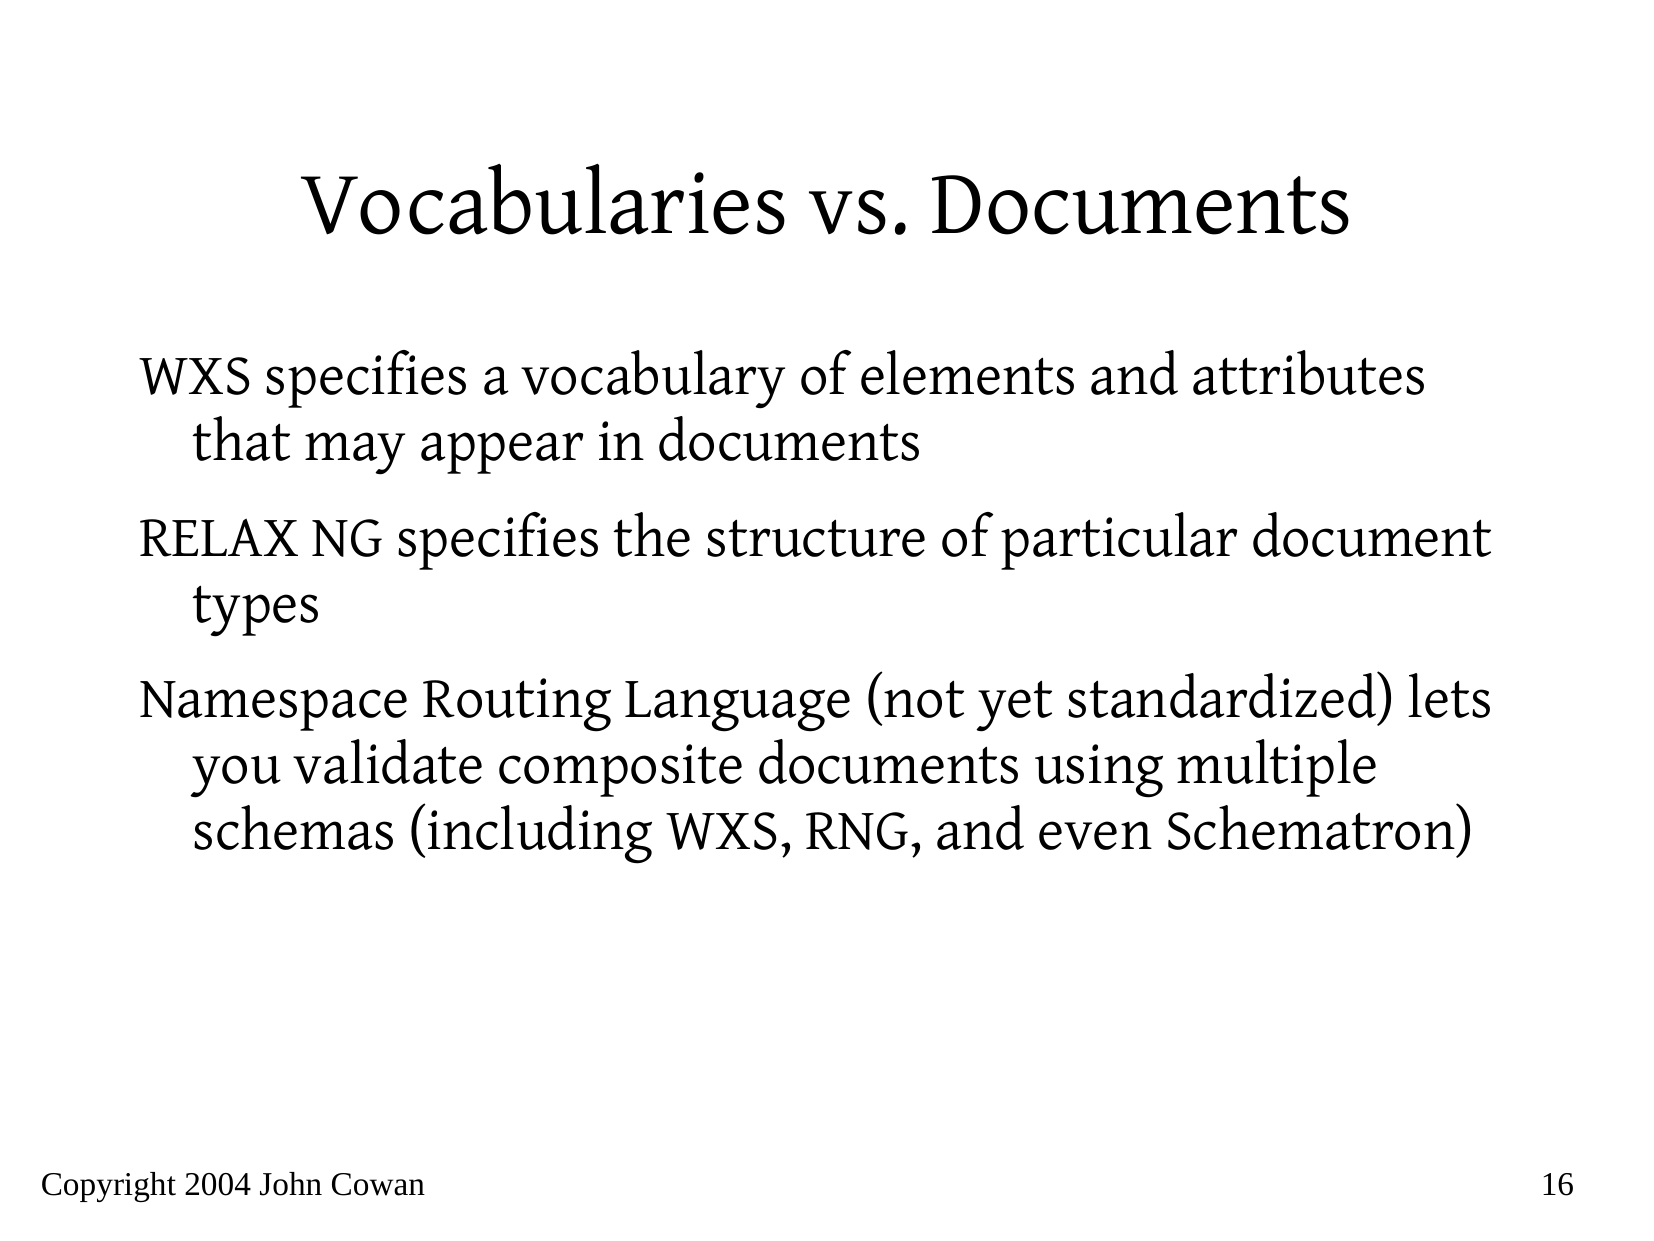

# Vocabularies vs. Documents
WXS specifies a vocabulary of elements and attributes that may appear in documents
RELAX NG specifies the structure of particular document types
Namespace Routing Language (not yet standardized) lets you validate composite documents using multiple schemas (including WXS, RNG, and even Schematron)